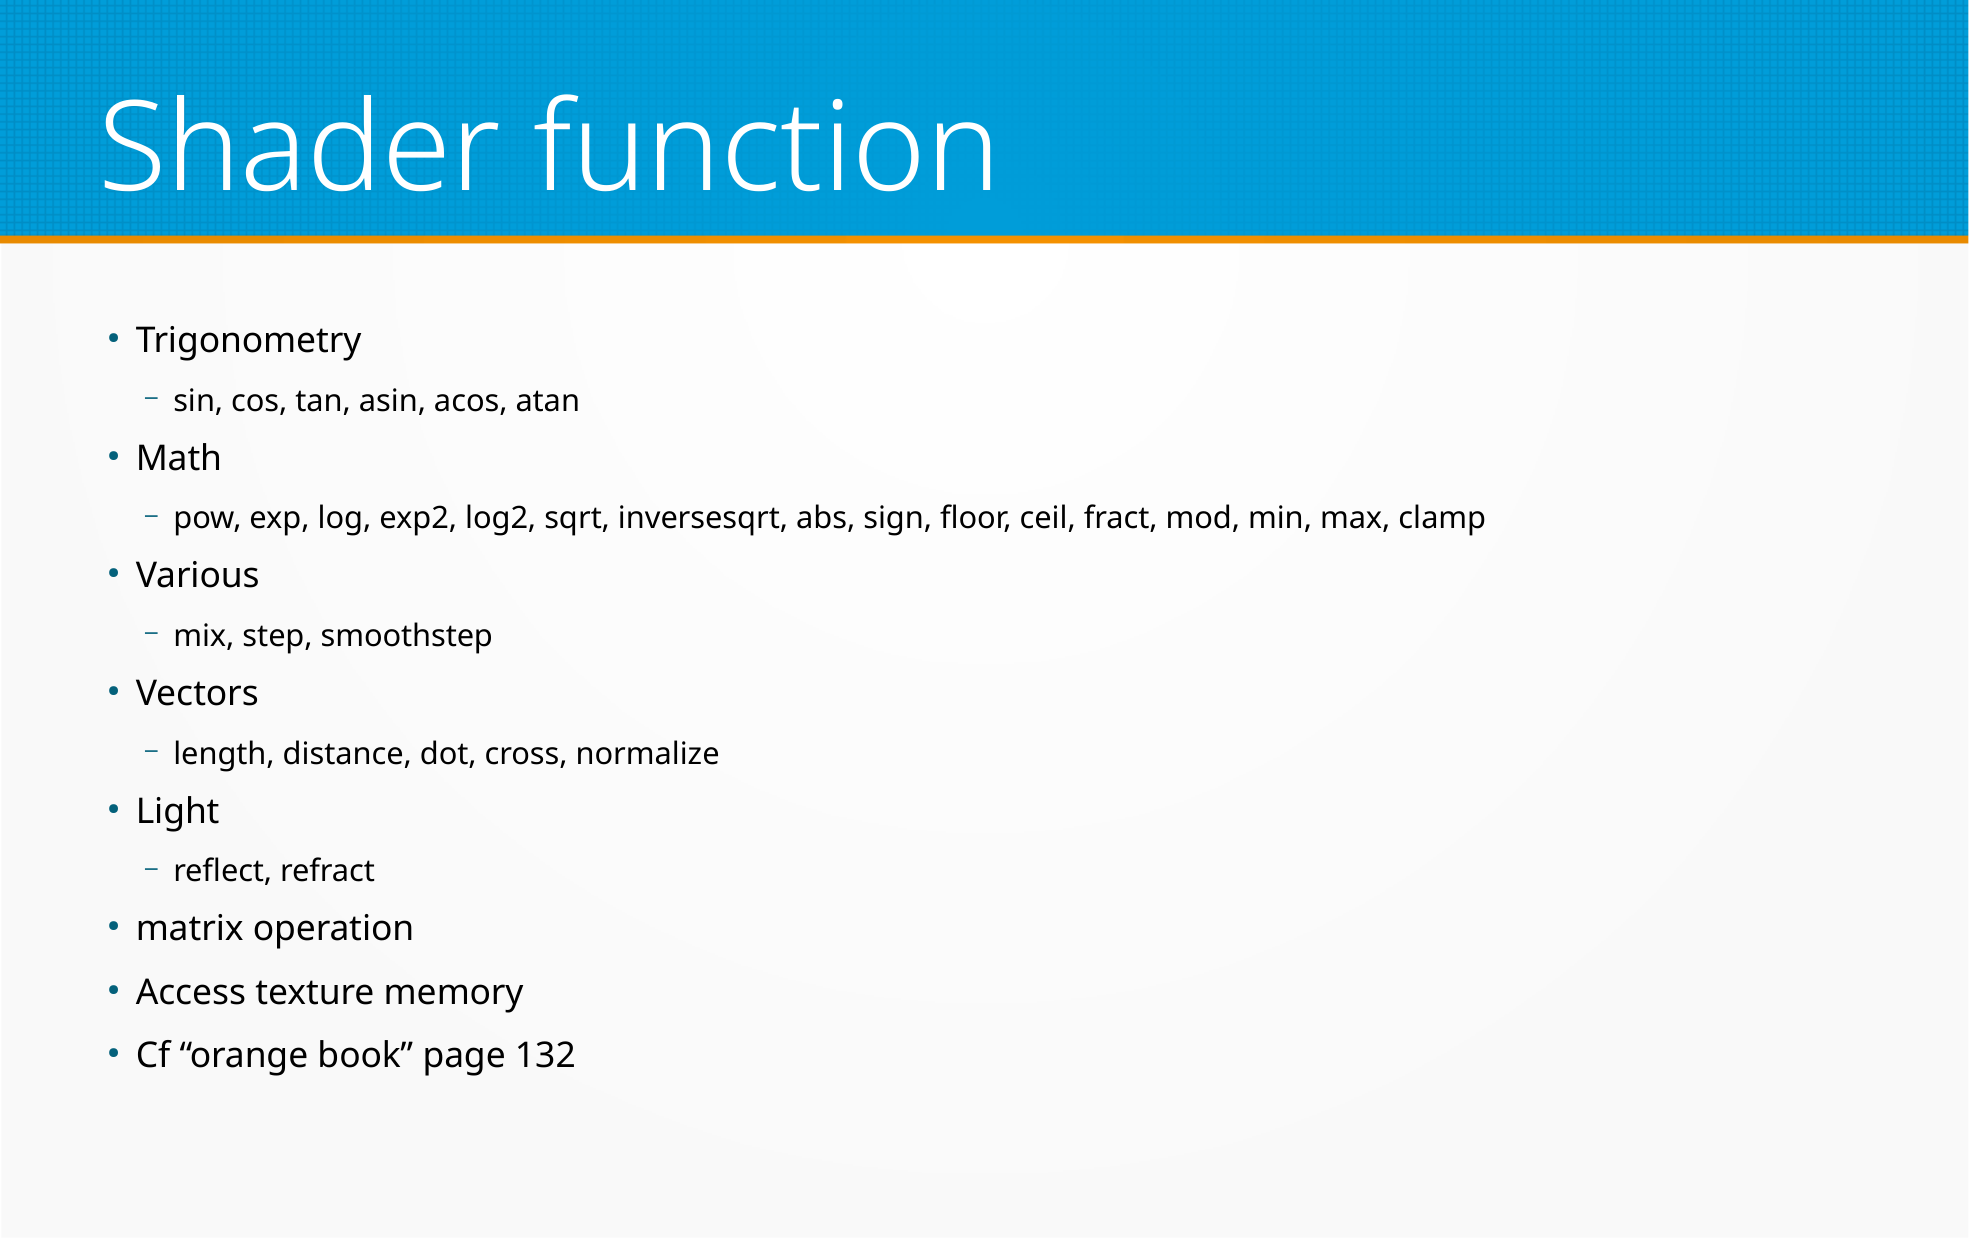

# Shader function
Trigonometry
sin, cos, tan, asin, acos, atan
Math
pow, exp, log, exp2, log2, sqrt, inversesqrt, abs, sign, floor, ceil, fract, mod, min, max, clamp
Various
mix, step, smoothstep
Vectors
length, distance, dot, cross, normalize
Light
reflect, refract
matrix operation
Access texture memory
Cf “orange book” page 132